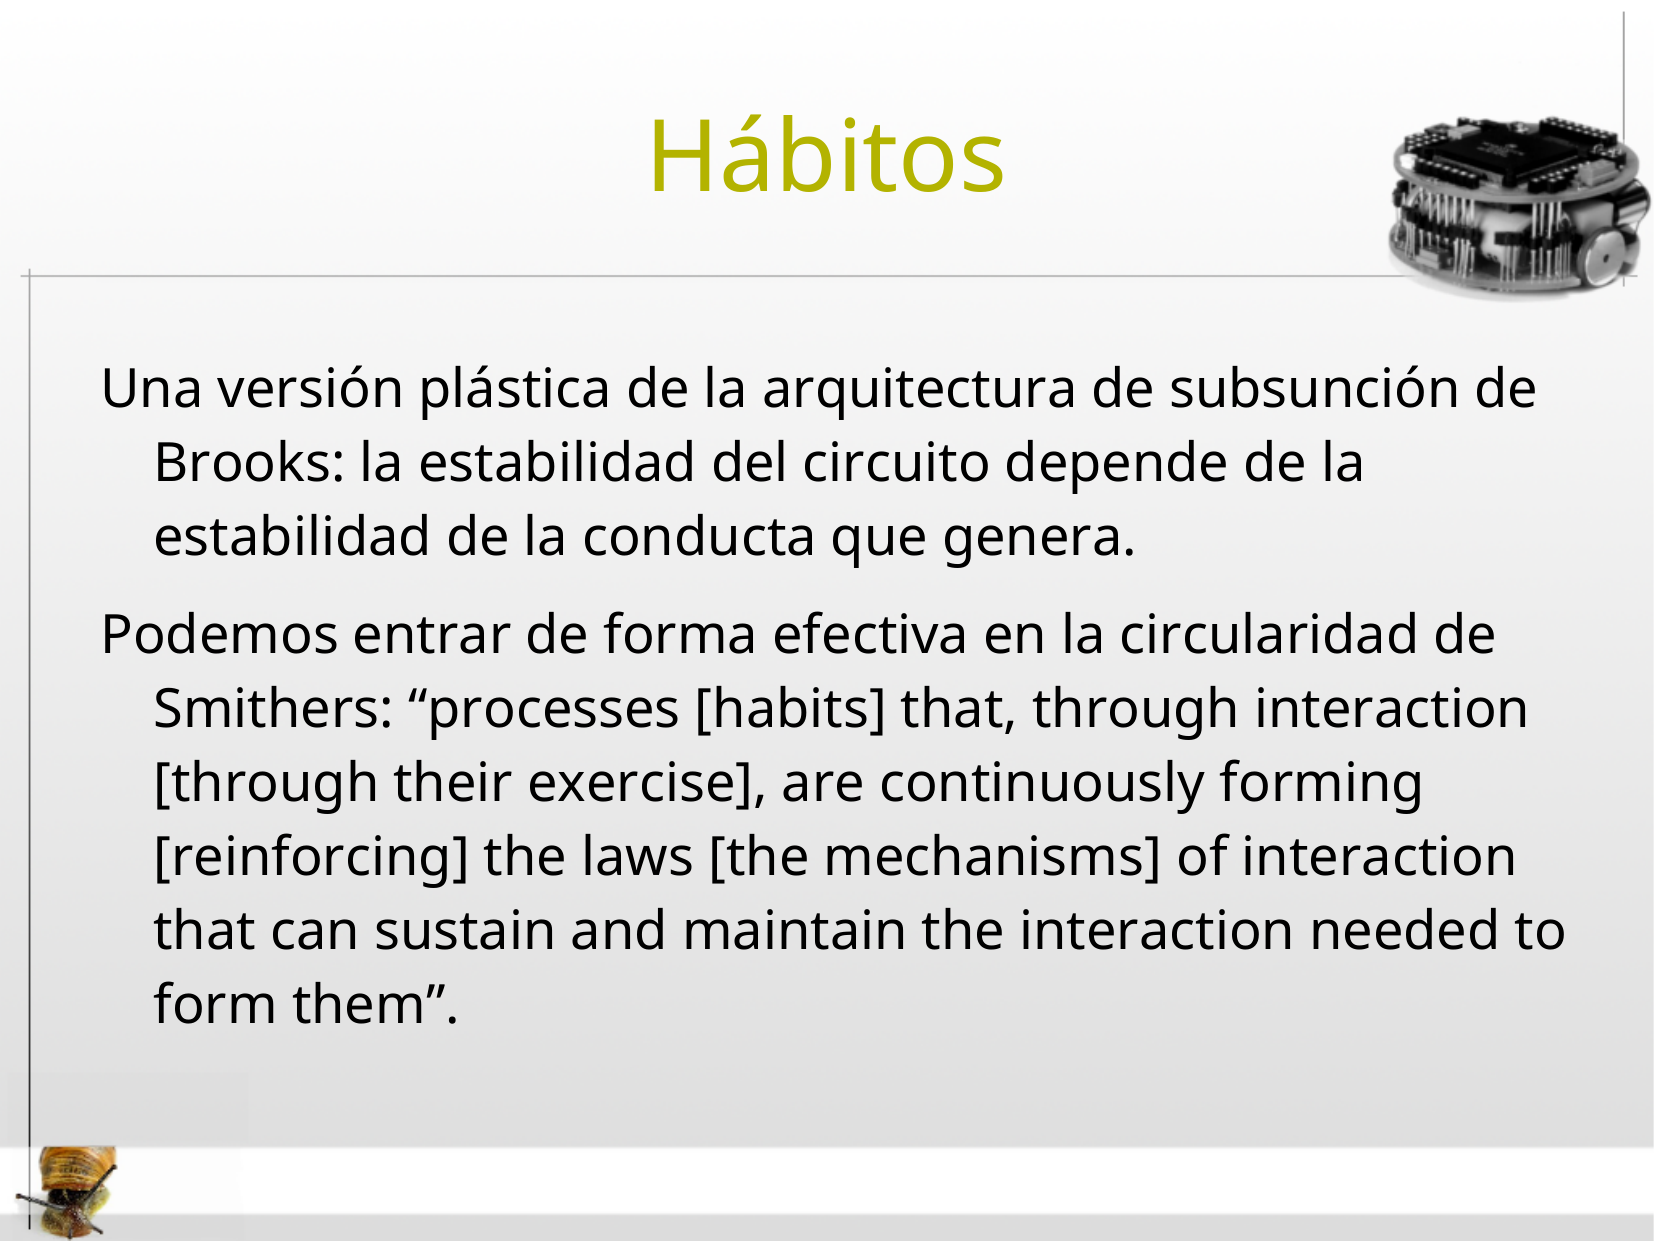

# Hábitos
Una versión plástica de la arquitectura de subsunción de Brooks: la estabilidad del circuito depende de la estabilidad de la conducta que genera.
Podemos entrar de forma efectiva en la circularidad de Smithers: “processes [habits] that, through interaction [through their exercise], are continuously forming [reinforcing] the laws [the mechanisms] of interaction that can sustain and maintain the interaction needed to form them”.